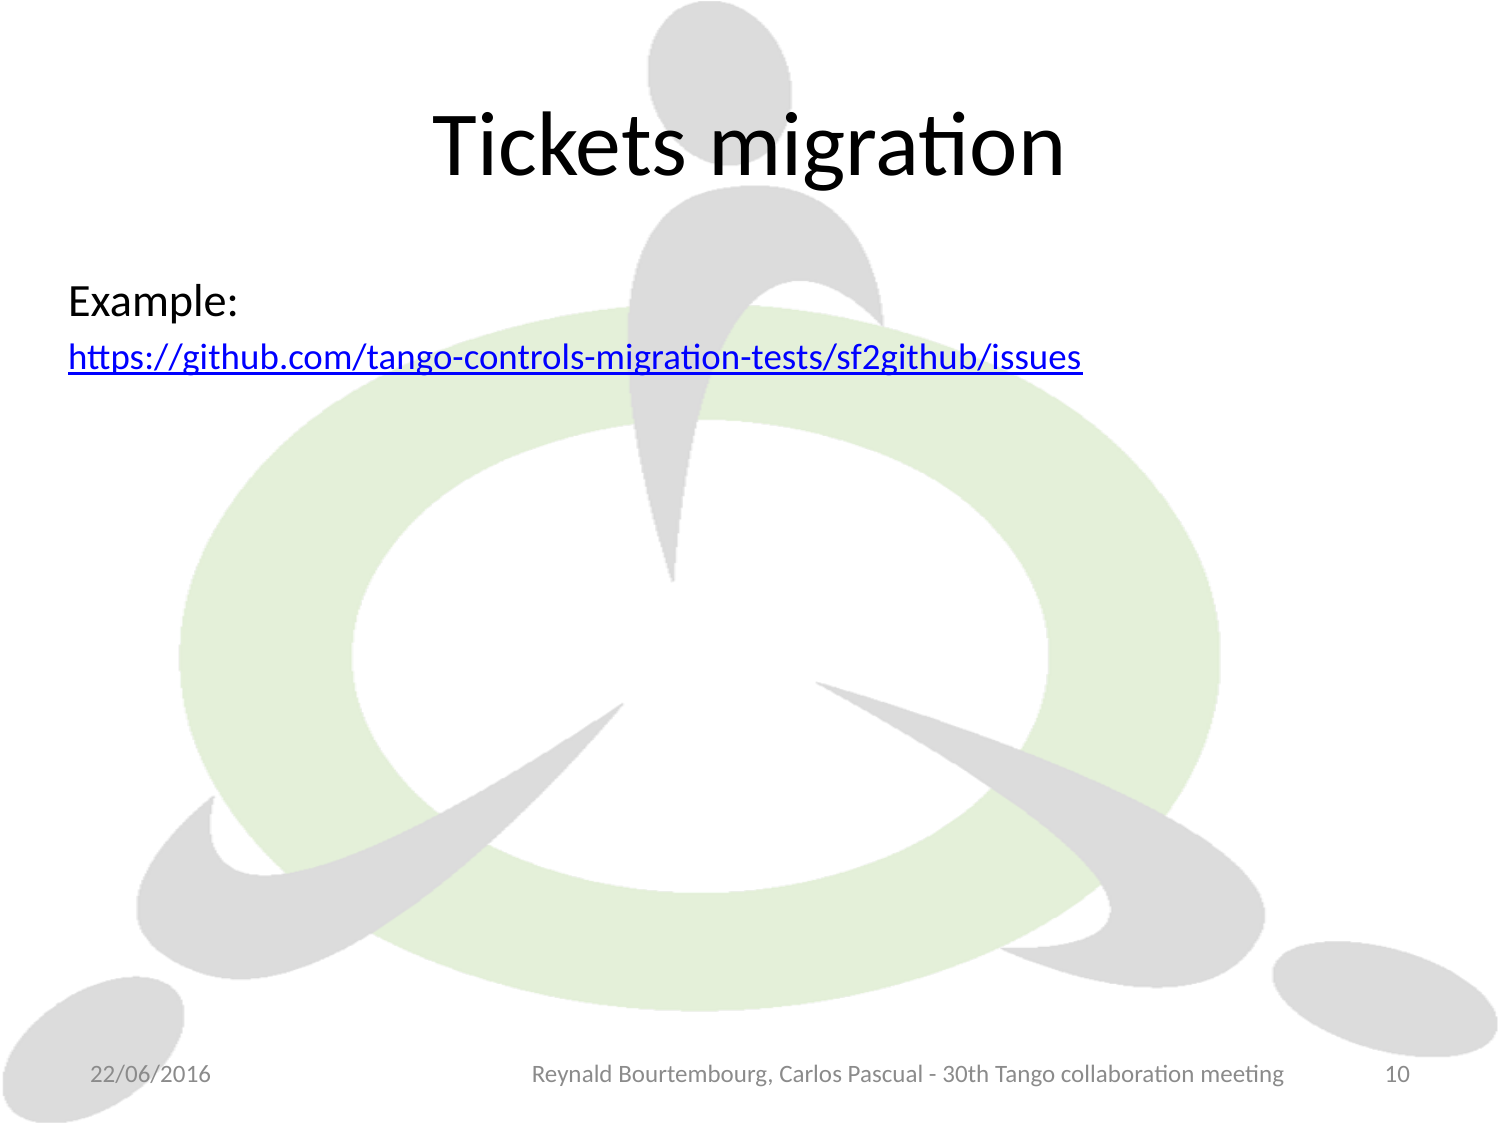

# Tickets migration
Example:
https://github.com/tango-controls-migration-tests/sf2github/issues
22/06/2016
Reynald Bourtembourg, Carlos Pascual - 30th Tango collaboration meeting